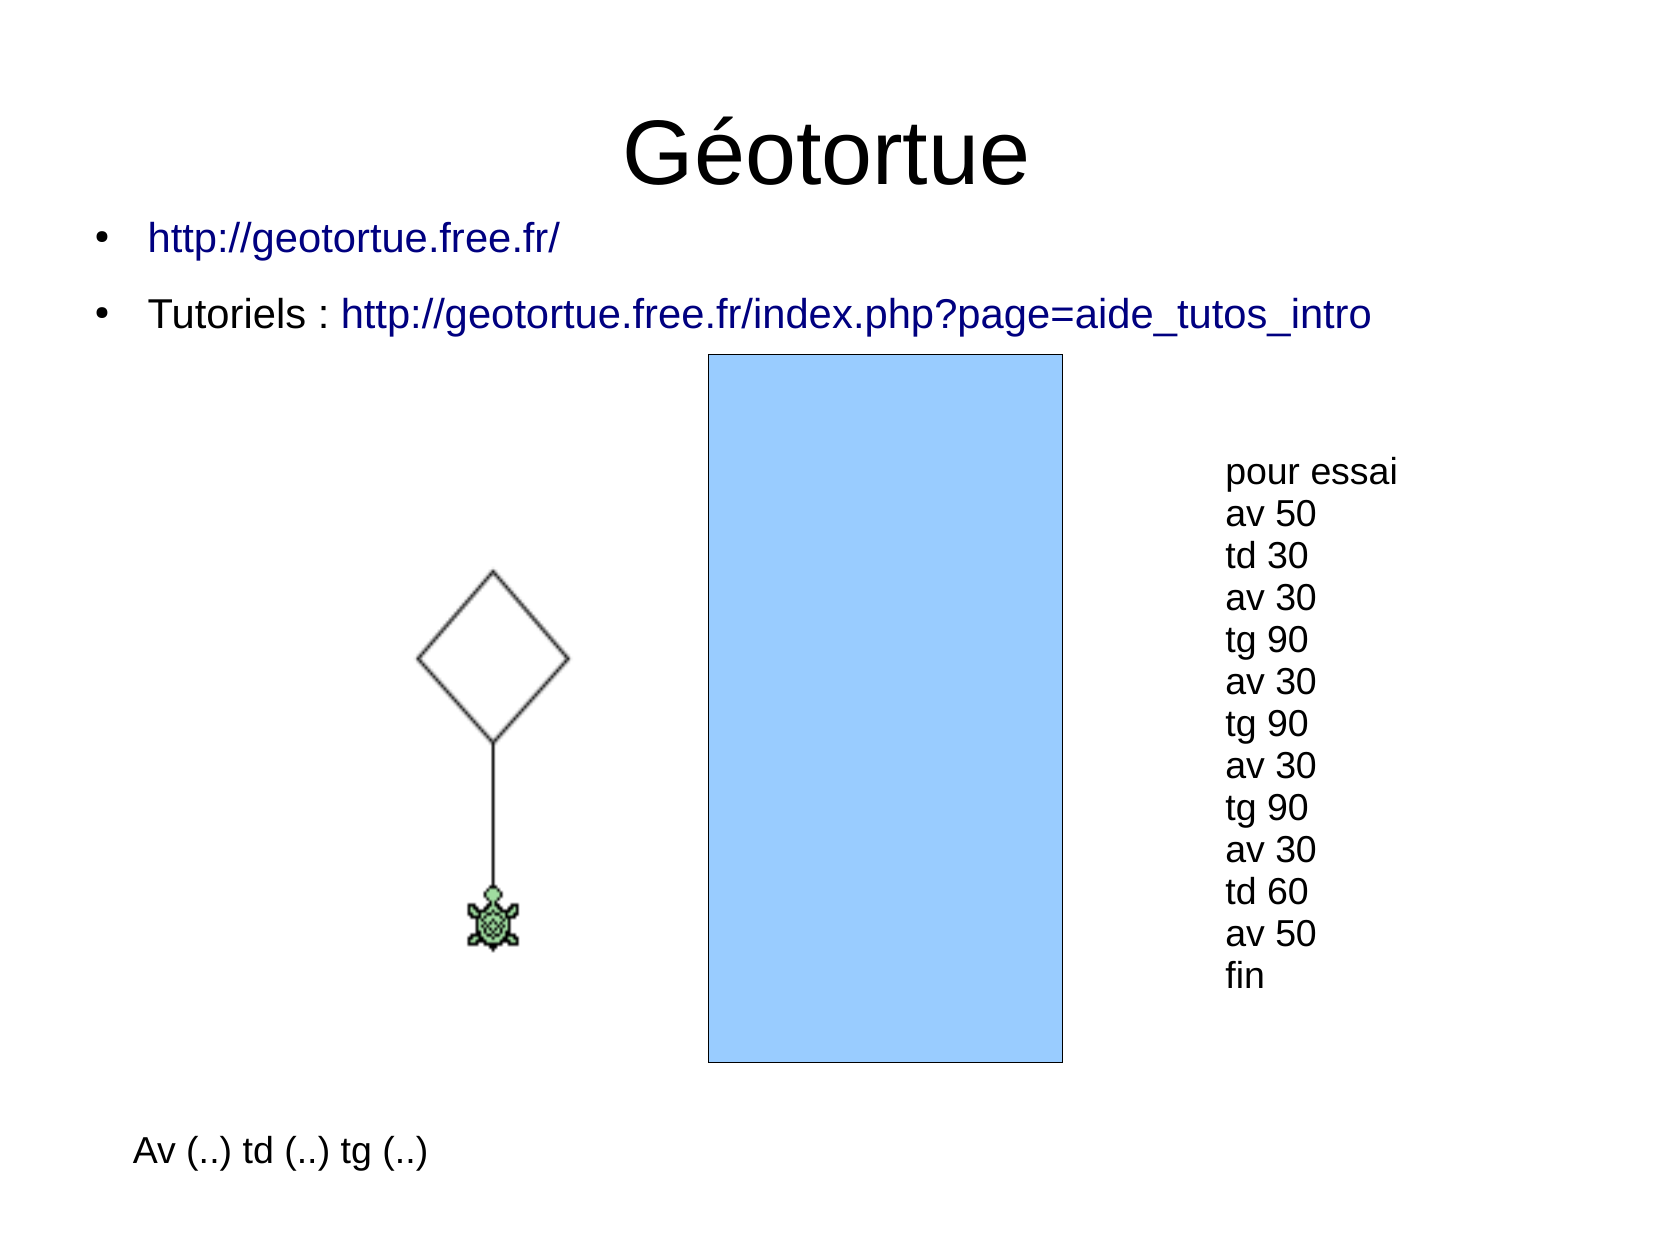

# Géotortue
http://geotortue.free.fr/
Tutoriels : http://geotortue.free.fr/index.php?page=aide_tutos_intro
pour essai
av 50
td 30
av 30
tg 90
av 30
tg 90
av 30
tg 90
av 30
td 60
av 50
fin
Av (..) td (..) tg (..)